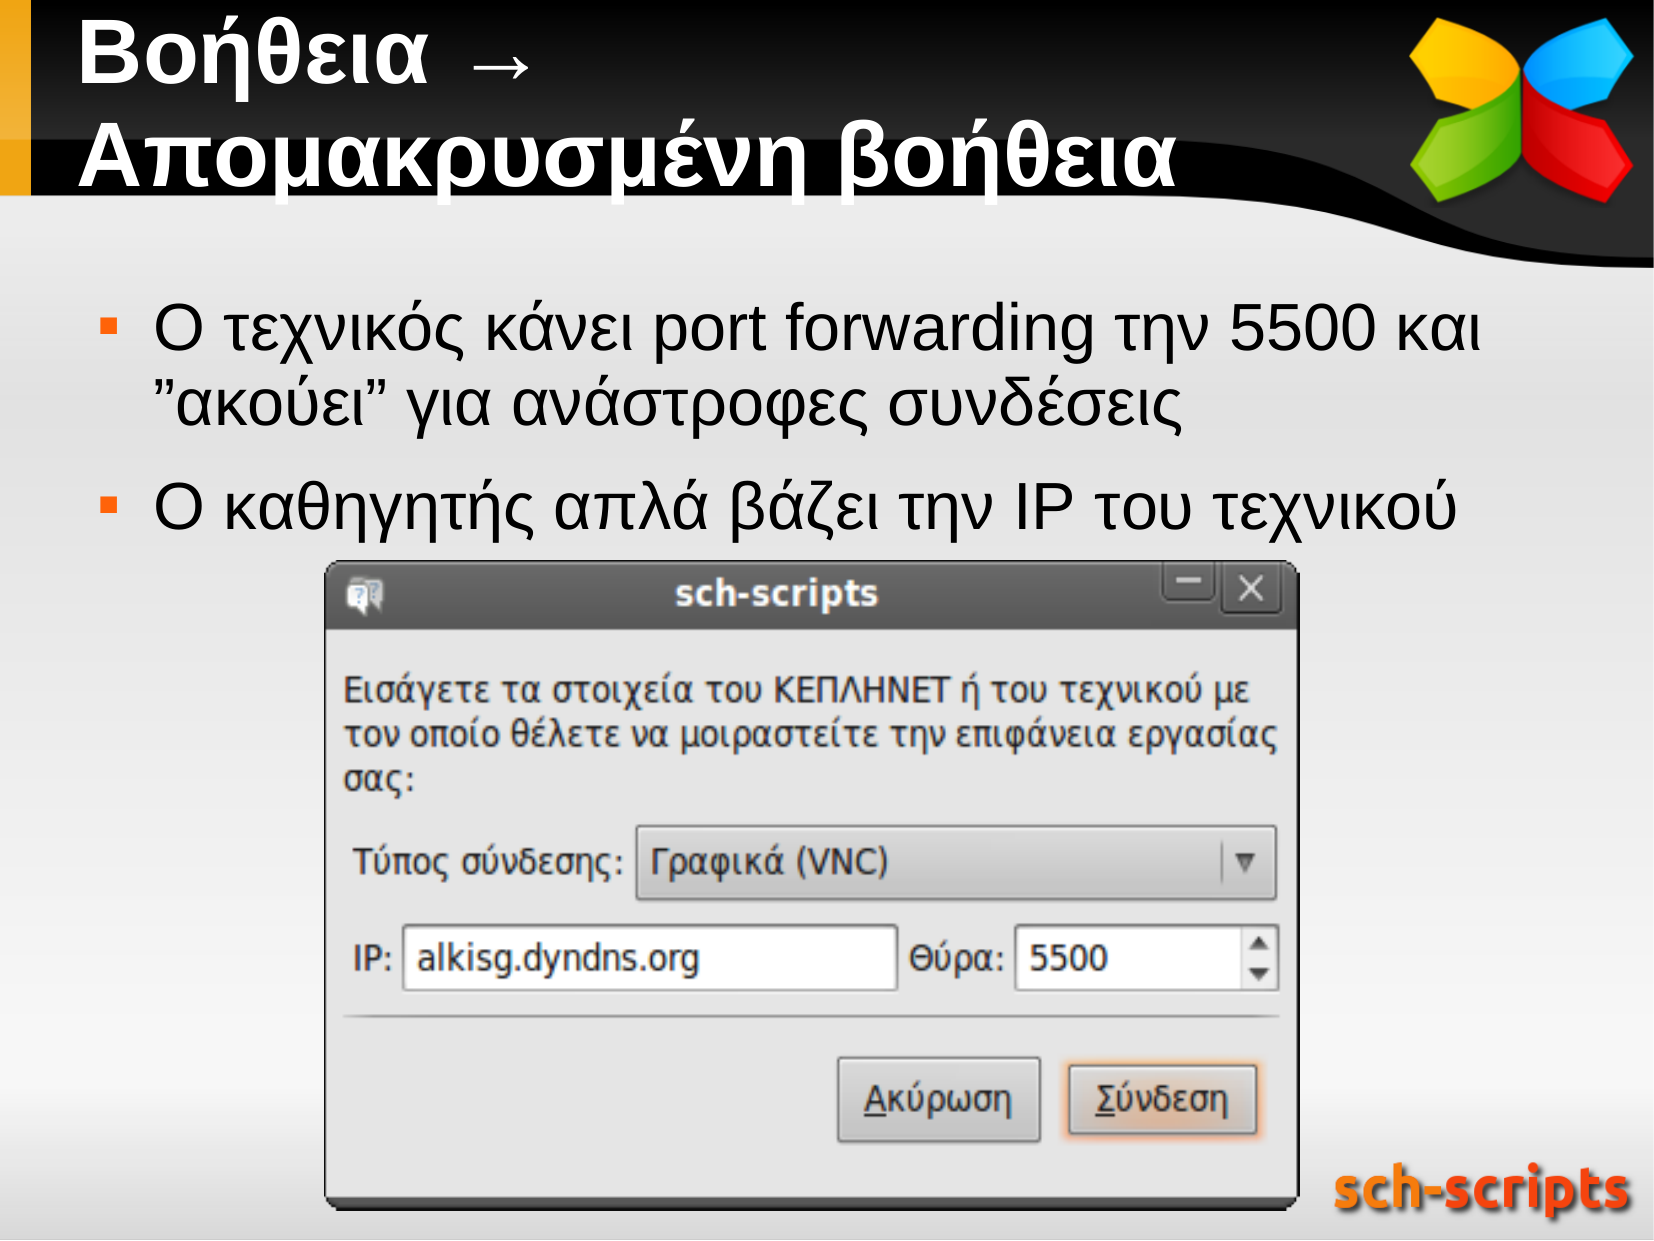

# Βοήθεια → Απομακρυσμένη βοήθεια
Ο τεχνικός κάνει port forwarding την 5500 και ”ακούει” για ανάστροφες συνδέσεις
Ο καθηγητής απλά βάζει την IP του τεχνικού